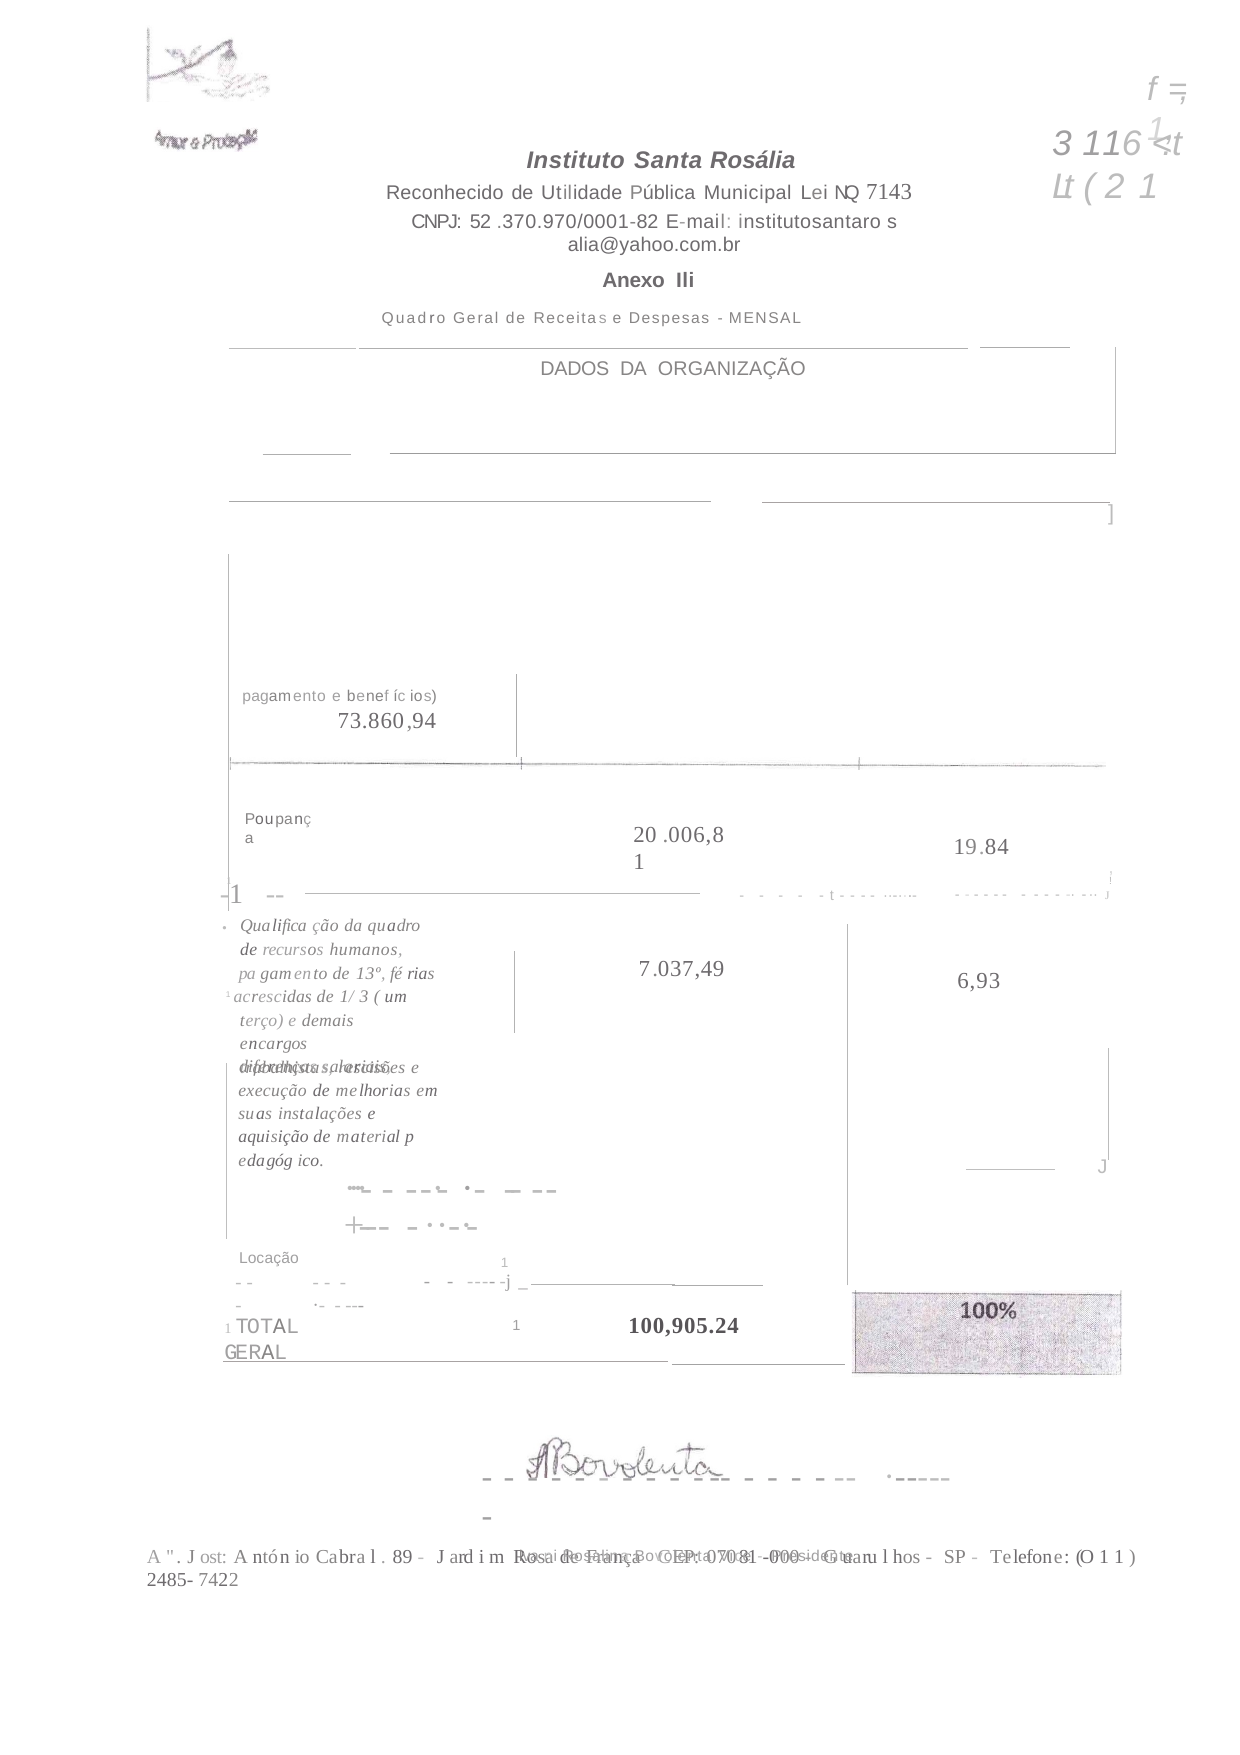

f =, 1,
3 116 <:t Lt ( 2 1
Instituto Santa Rosália
Reconhecido de Utilidade Pública Municipal Lei NQ 7143
CNPJ: 52 .370.970/0001-82 E-mail: institutosantaro salia@yahoo.com.br
Anexo Ili
Quadro Geral de Receitas e Despesas - MENSAL
DADOS DA ORGANIZAÇÃO
]
pagamento e benef íc ios)
73.860,94
Poupança
20 .006,81
19.84
,
1
-1	--·
!
- ------ ----·-·· J
-----t----··-···-
Qualifica ção da quadro de recursos humanos,
pa gamento de 13º, fé rias
1 acrescidas de 1/ 3 ( um terço) e demais encargos
trabalhistas, rescisões e
7.037,49
6,93
diferenças salariais, execução de melhorias em suas instalações e aquisição de material p edagóg ico.
····- ---·- ·--- --+----··-·-
Locação
J
1
-------j_
-- -
---·-----
100,905.24
1 TOTAL GERAL
1
-------------------
lva ni Rosalina Bovolenta Vice - Presidente
·-----
A ". J ost: A ntón io Cabra l . 89 - J ard i m Rosa de França CEP: 07081 -000 - G uaru l hos - SP - Telefone: (O 1 1 ) 2485- 7422